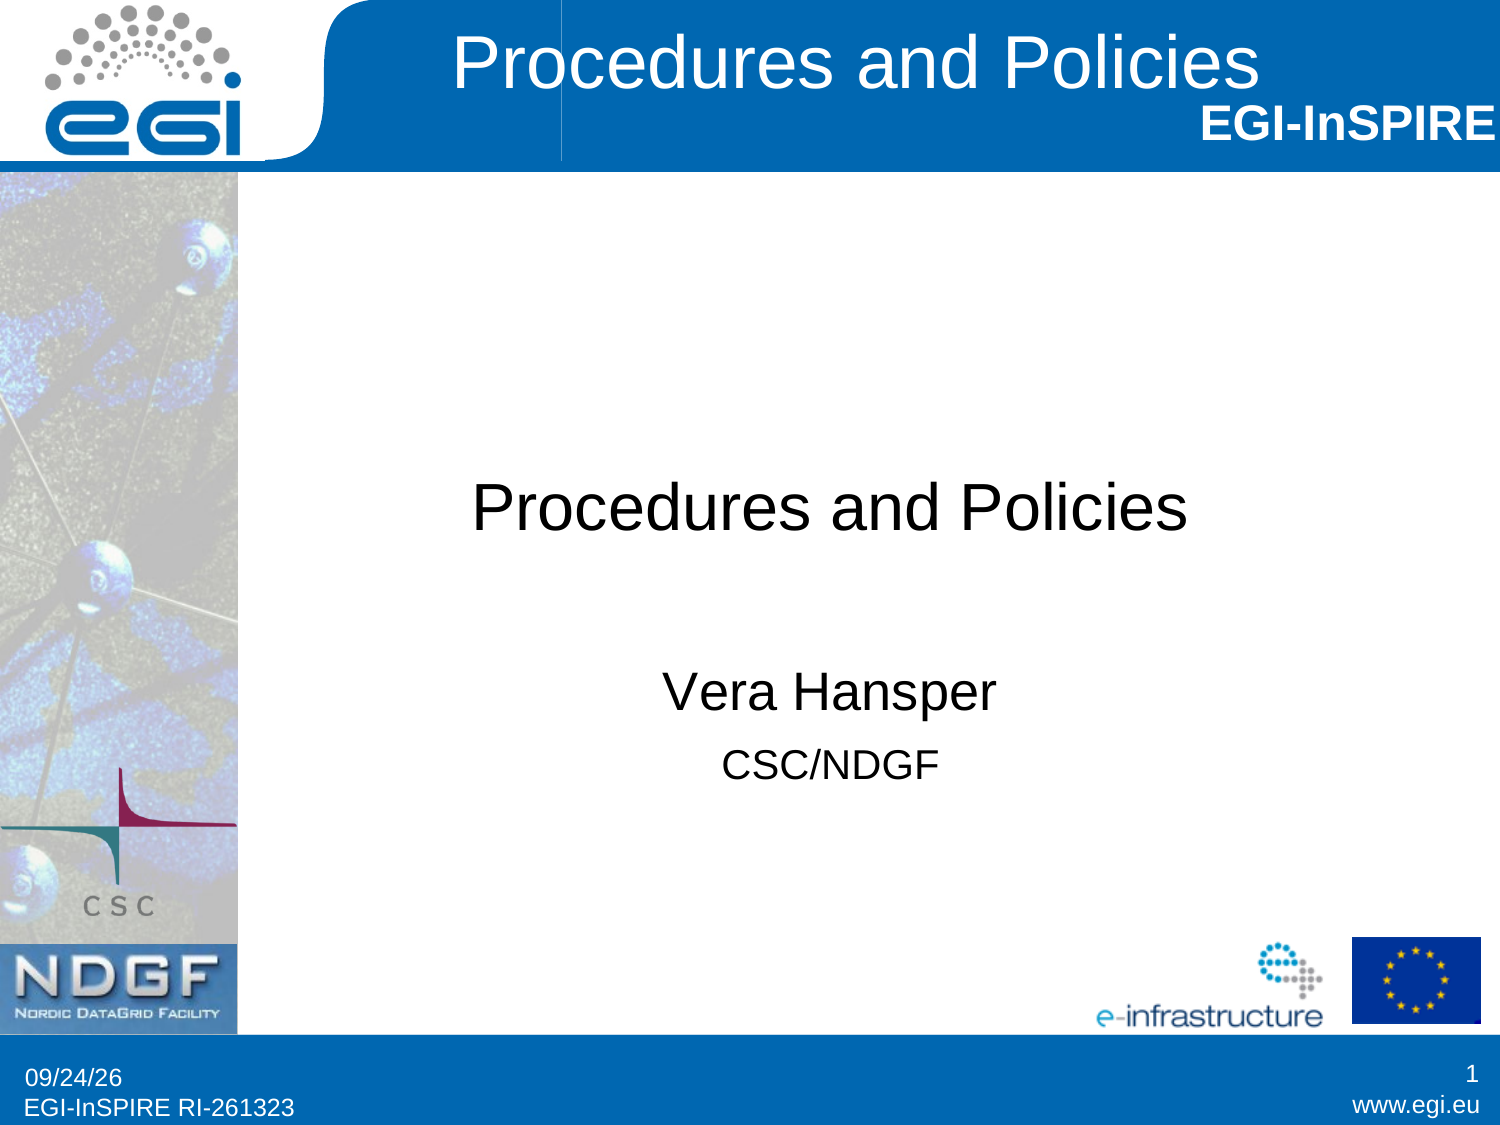

Procedures and Policies
# Procedures and Policies
Vera Hansper
CSC/NDGF